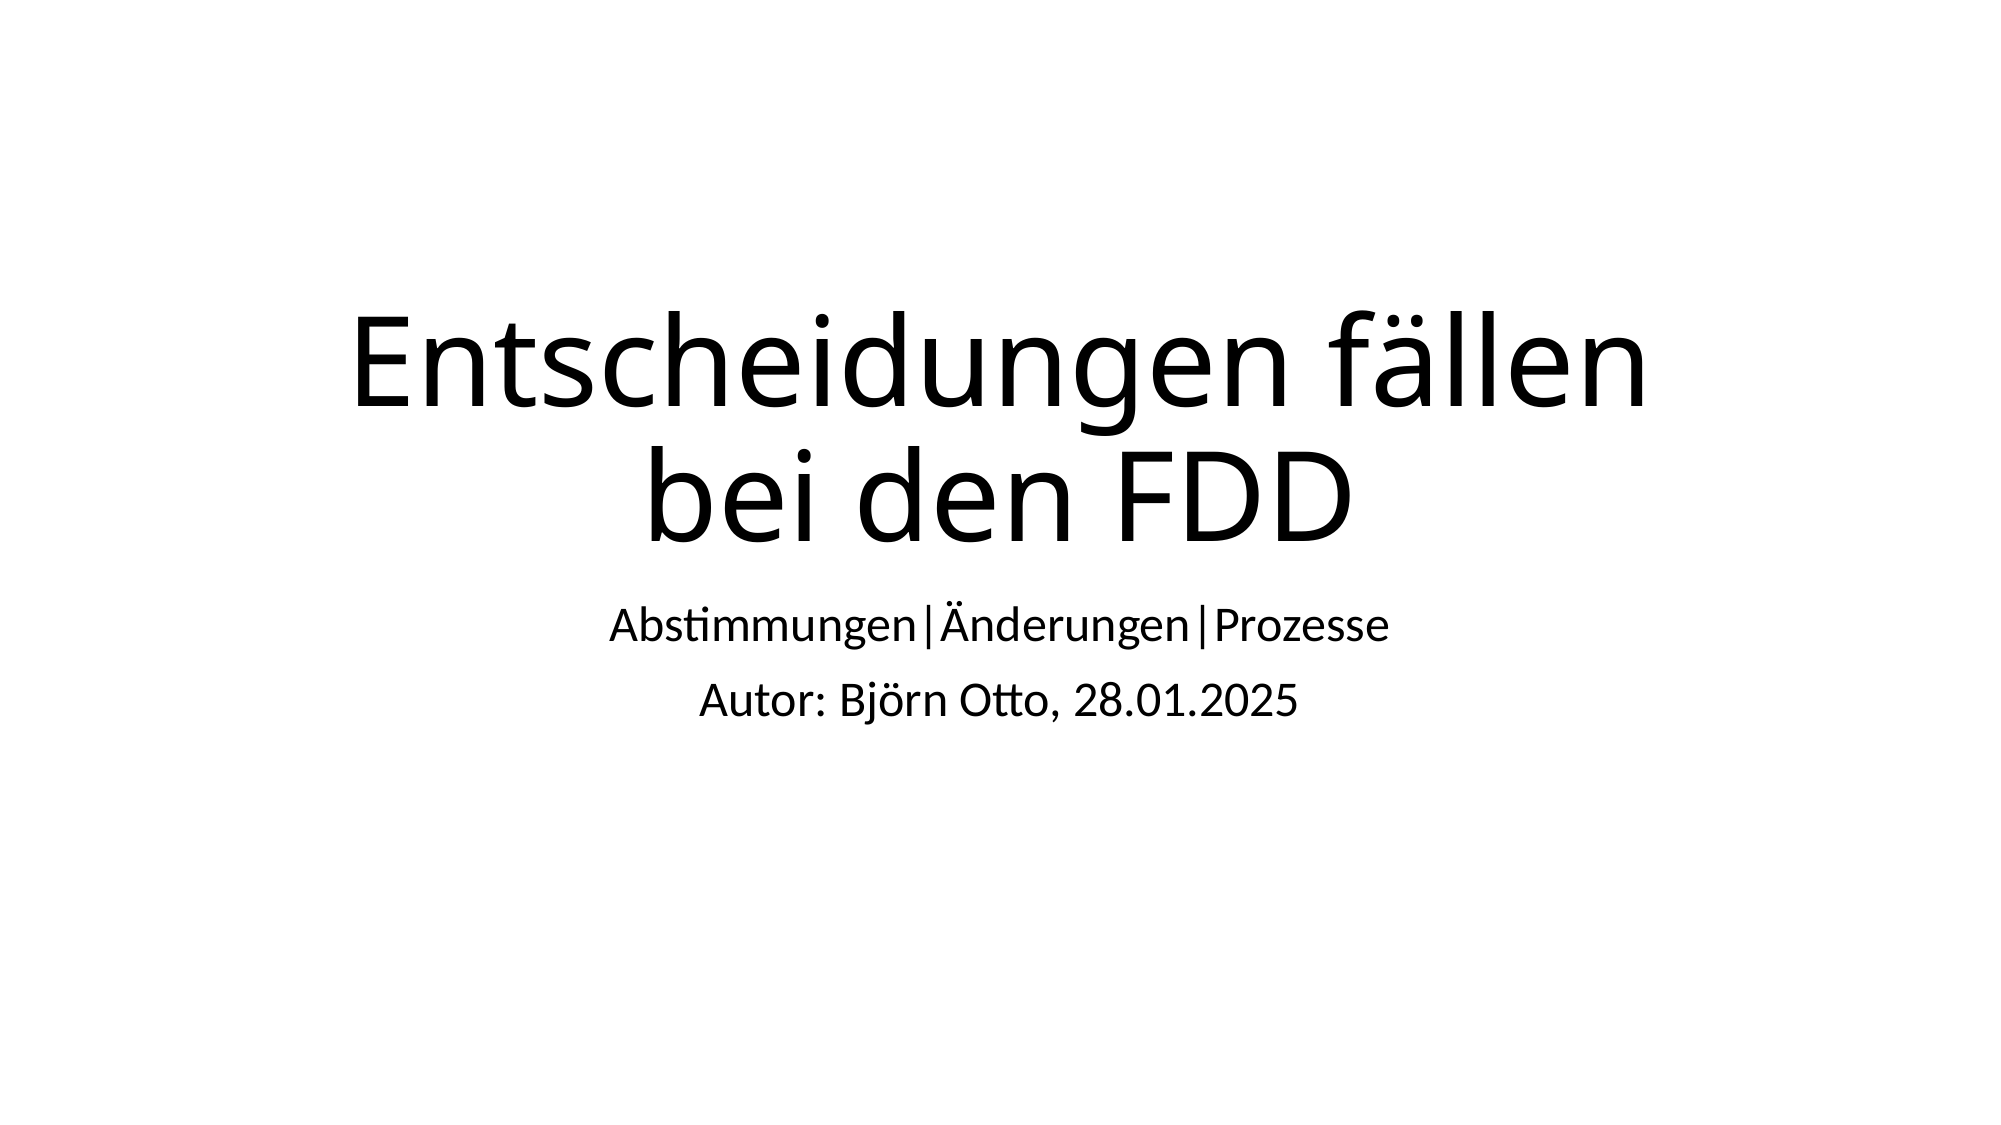

# Entscheidungen fällen bei den FDD
Abstimmungen|Änderungen|Prozesse
Autor: Björn Otto, 28.01.2025